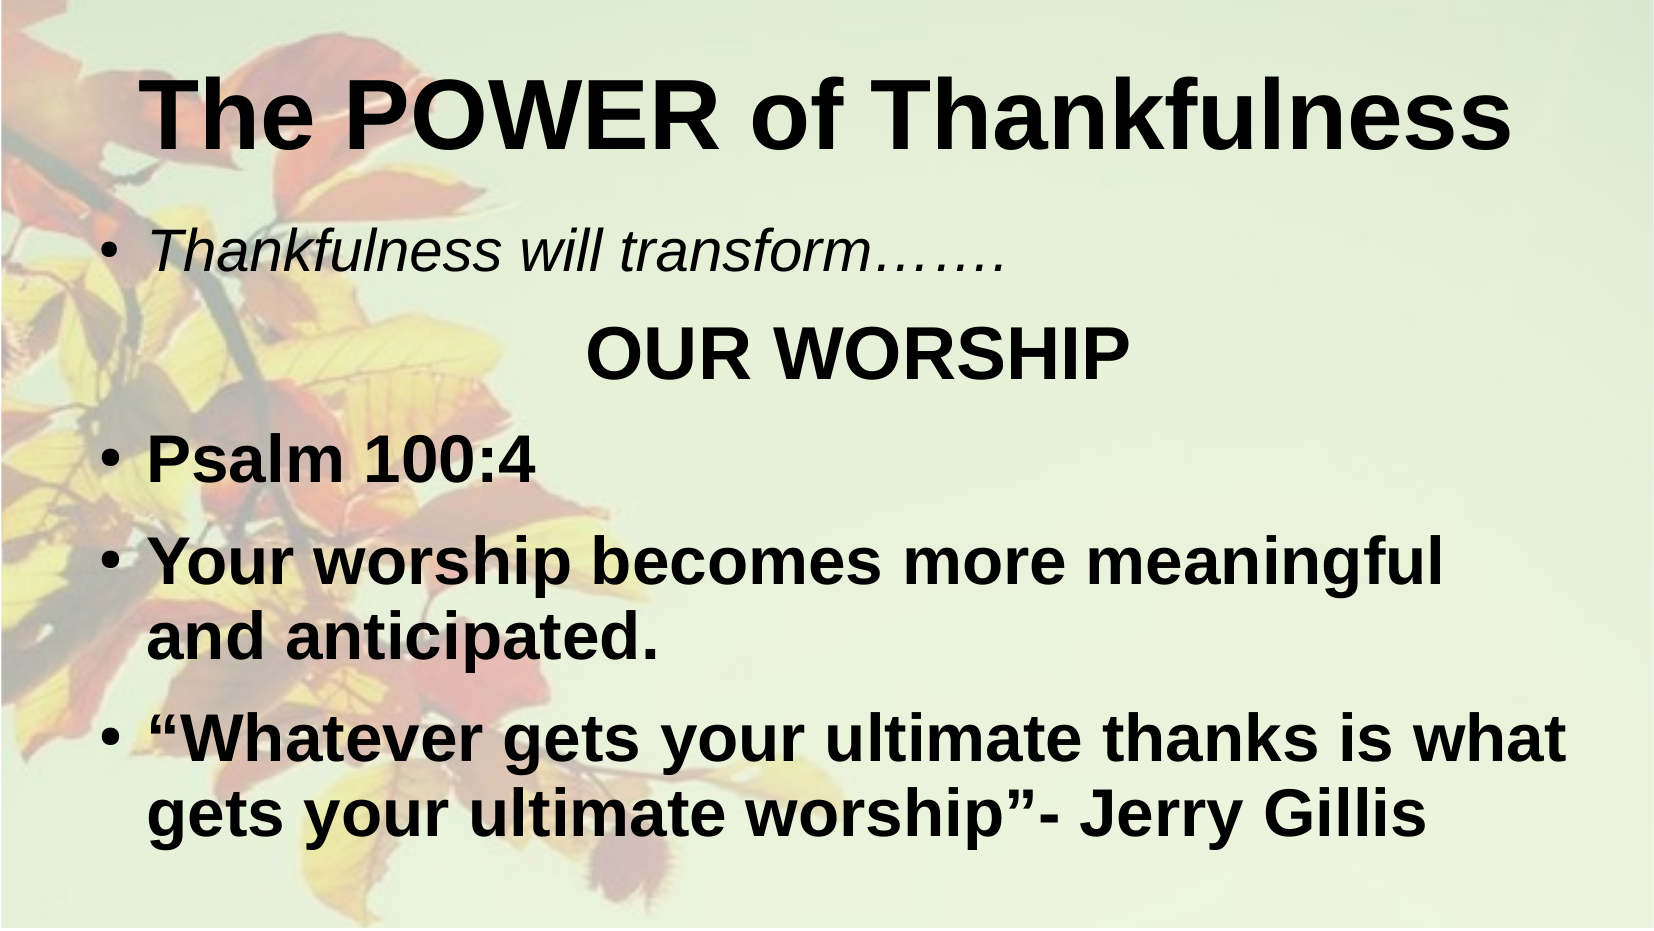

# The POWER of Thankfulness
Thankfulness will transform…….
OUR WORSHIP
Psalm 100:4
Your worship becomes more meaningful and anticipated.
“Whatever gets your ultimate thanks is what gets your ultimate worship”- Jerry Gillis